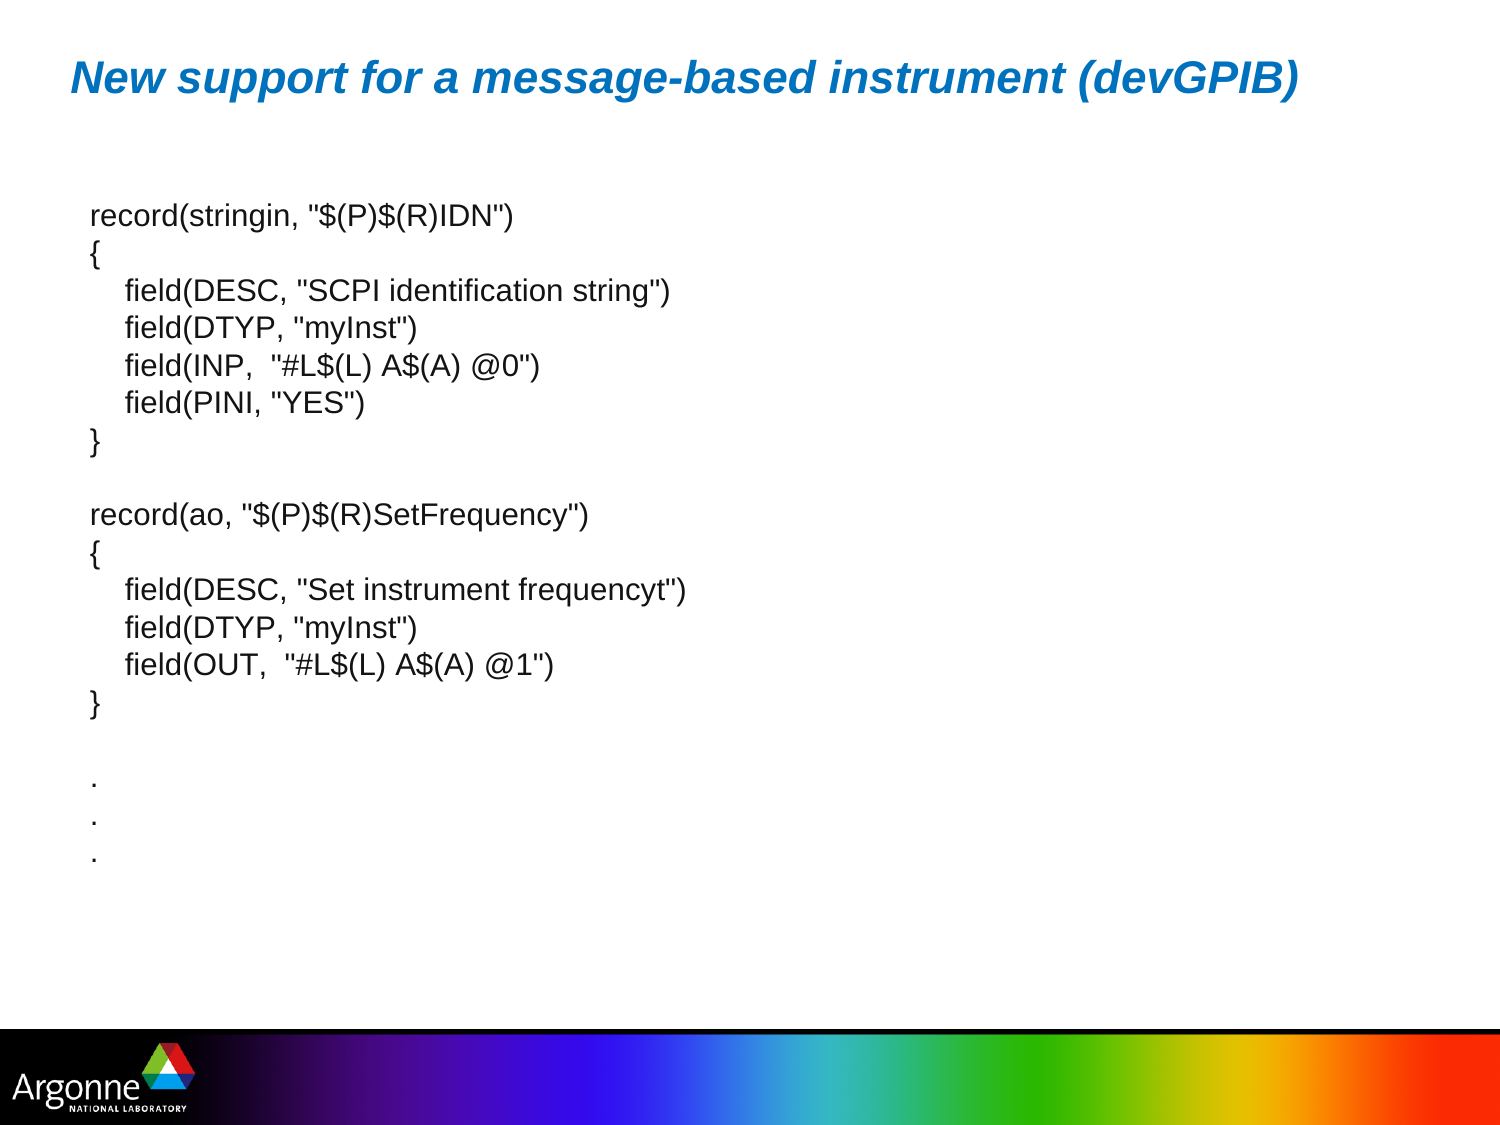

# New support for a message-based instrument (devGPIB)
record(stringin, "$(P)$(R)IDN")
{
 field(DESC, "SCPI identification string")
 field(DTYP, "myInst")
 field(INP, "#L$(L) A$(A) @0")
 field(PINI, "YES")
}
record(ao, "$(P)$(R)SetFrequency")
{
 field(DESC, "Set instrument frequencyt")
 field(DTYP, "myInst")
 field(OUT, "#L$(L) A$(A) @1")
}
.
.
.